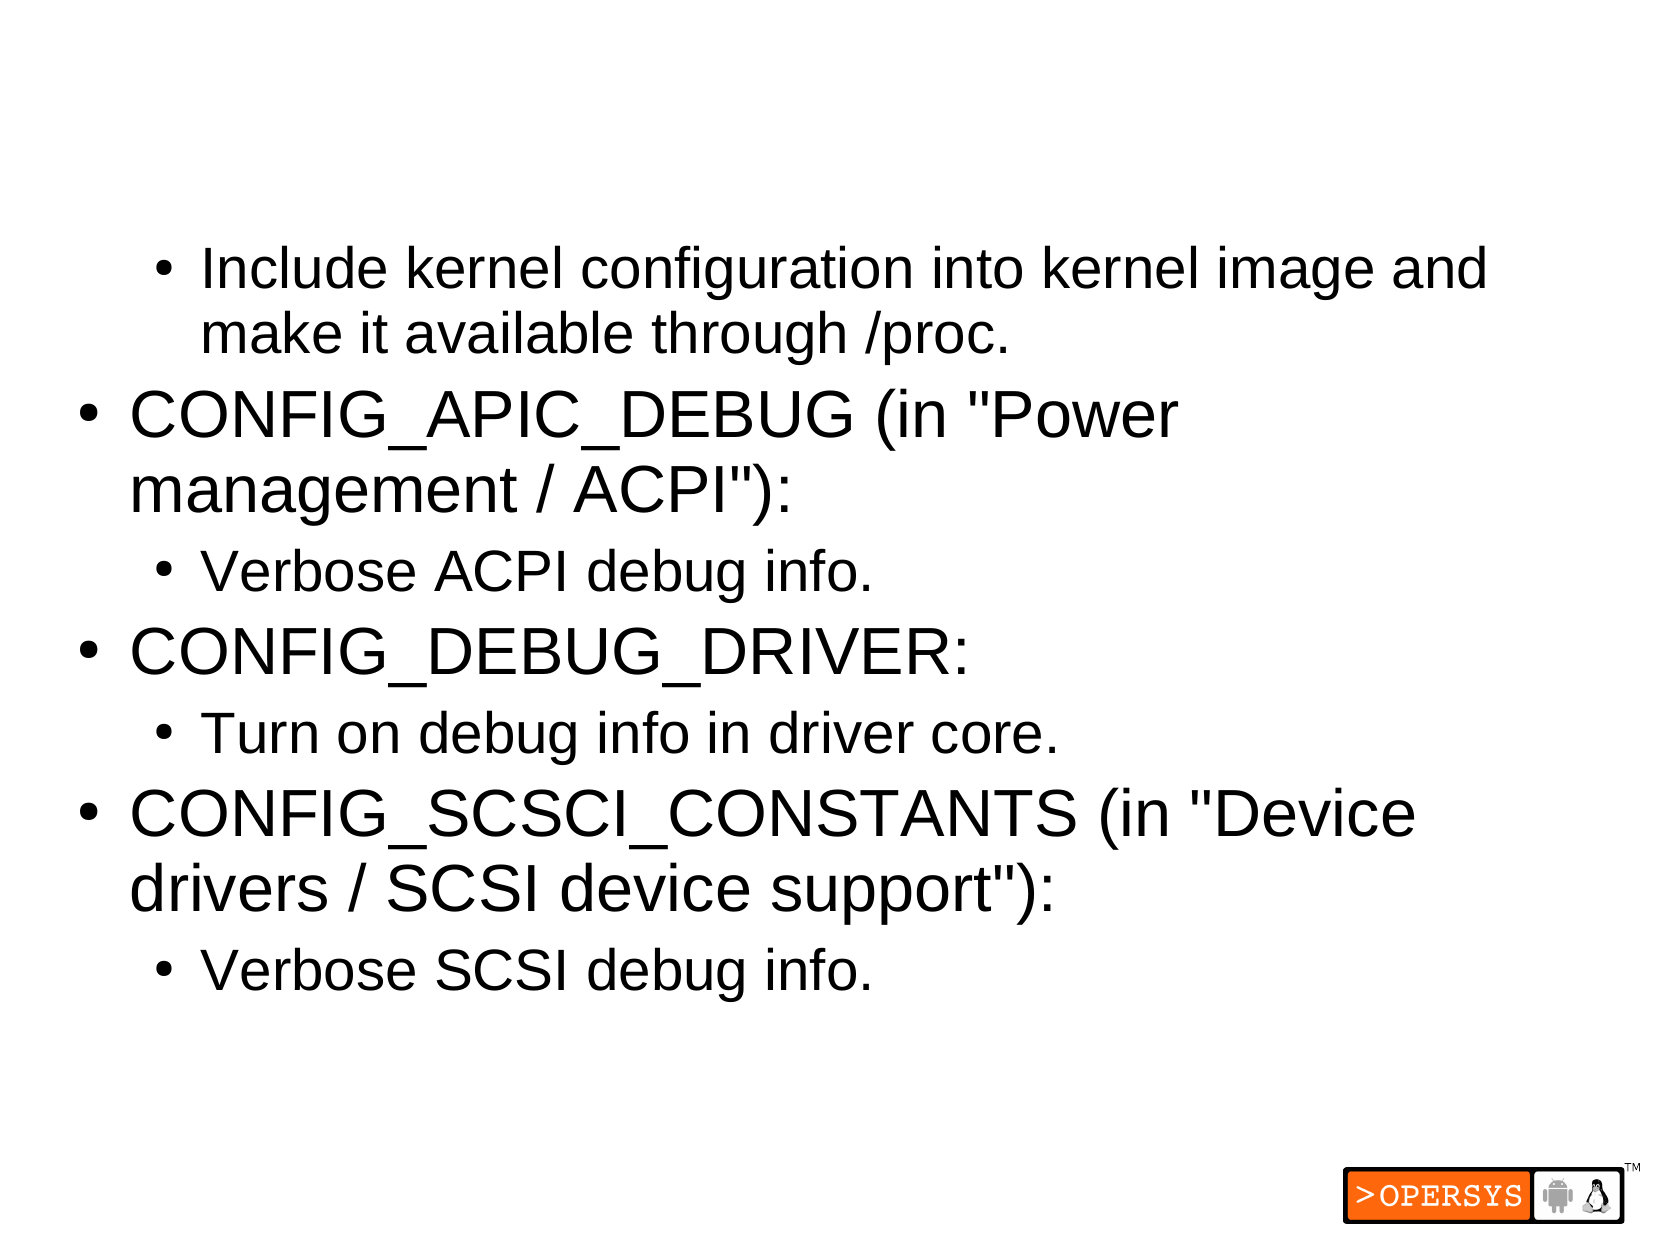

# Include kernel configuration into kernel image and make it available through /proc.
CONFIG_APIC_DEBUG (in "Power management / ACPI"):
Verbose ACPI debug info.
CONFIG_DEBUG_DRIVER:
Turn on debug info in driver core.
CONFIG_SCSCI_CONSTANTS (in "Device drivers / SCSI device support"):
Verbose SCSI debug info.